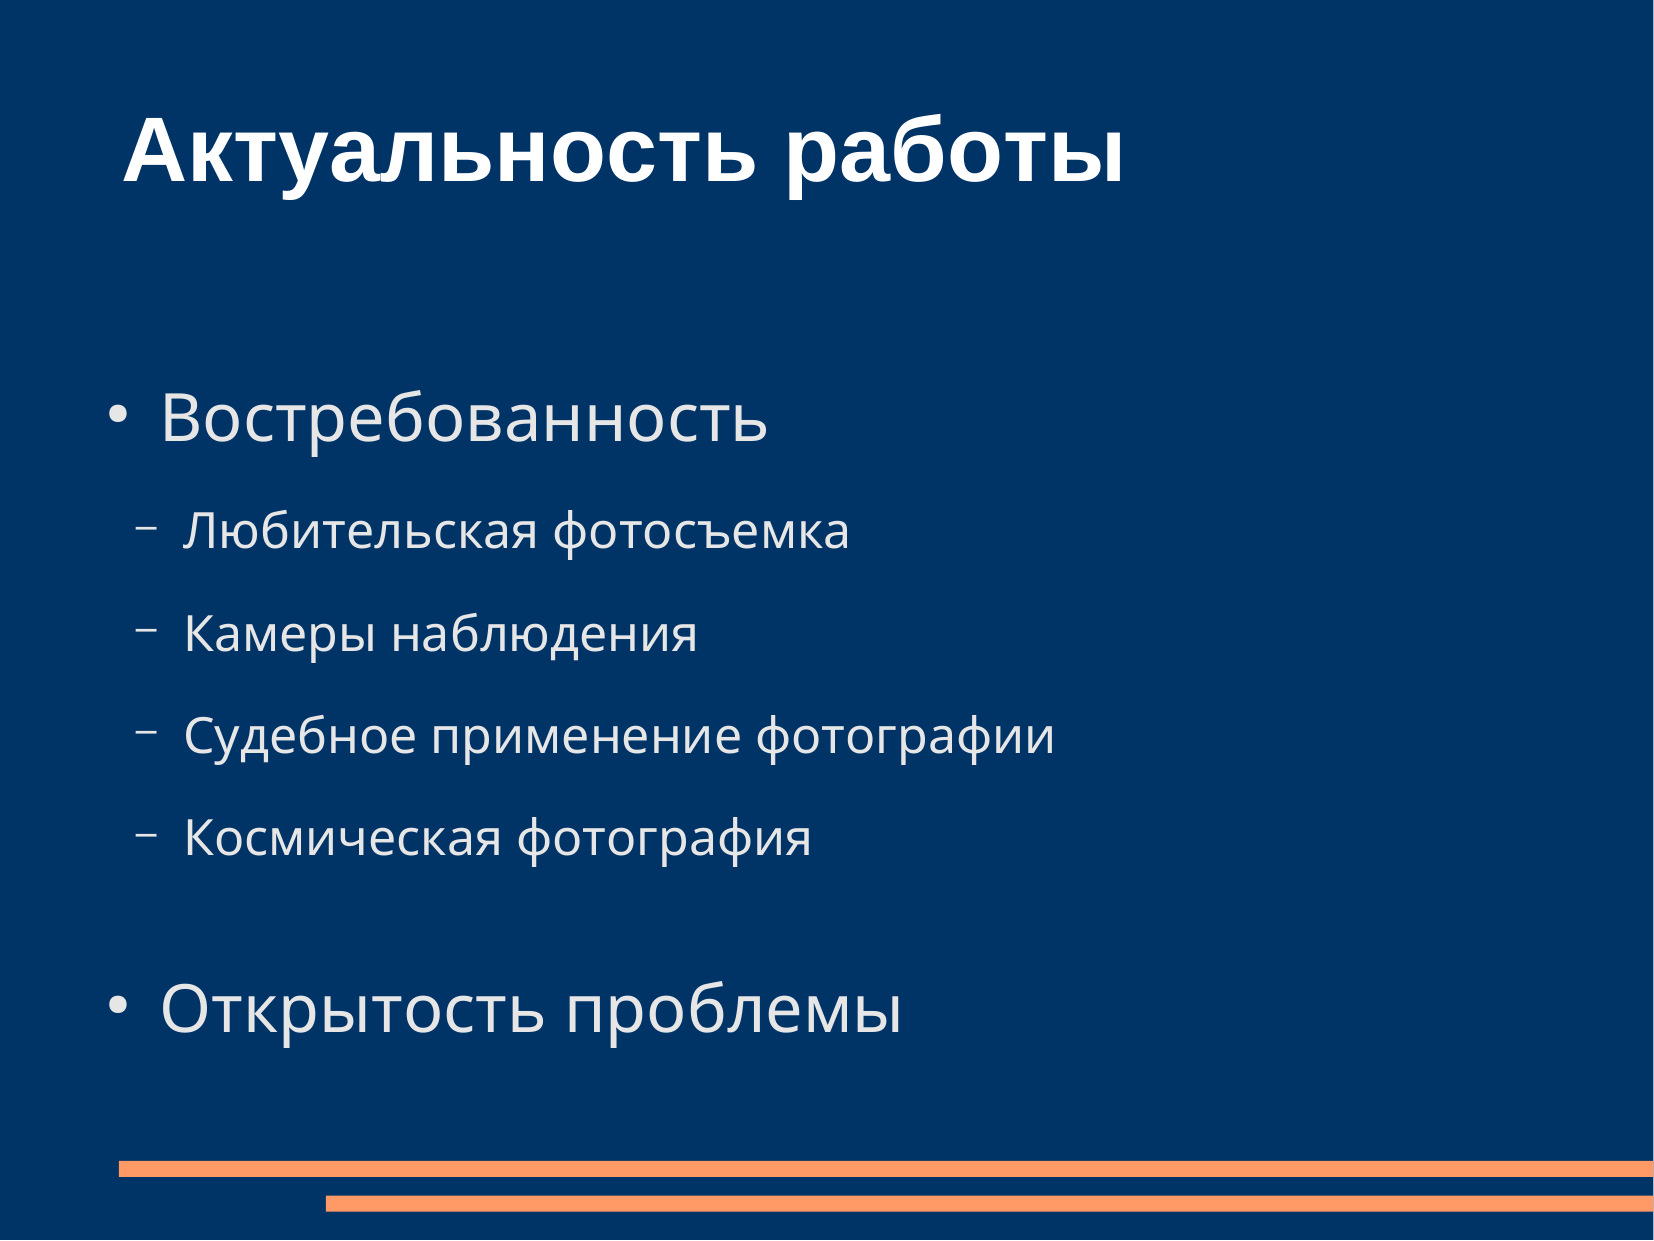

# Актуальность работы
Востребованность
Любительская фотосъемка
Камеры наблюдения
Судебное применение фотографии
Космическая фотография
Открытость проблемы